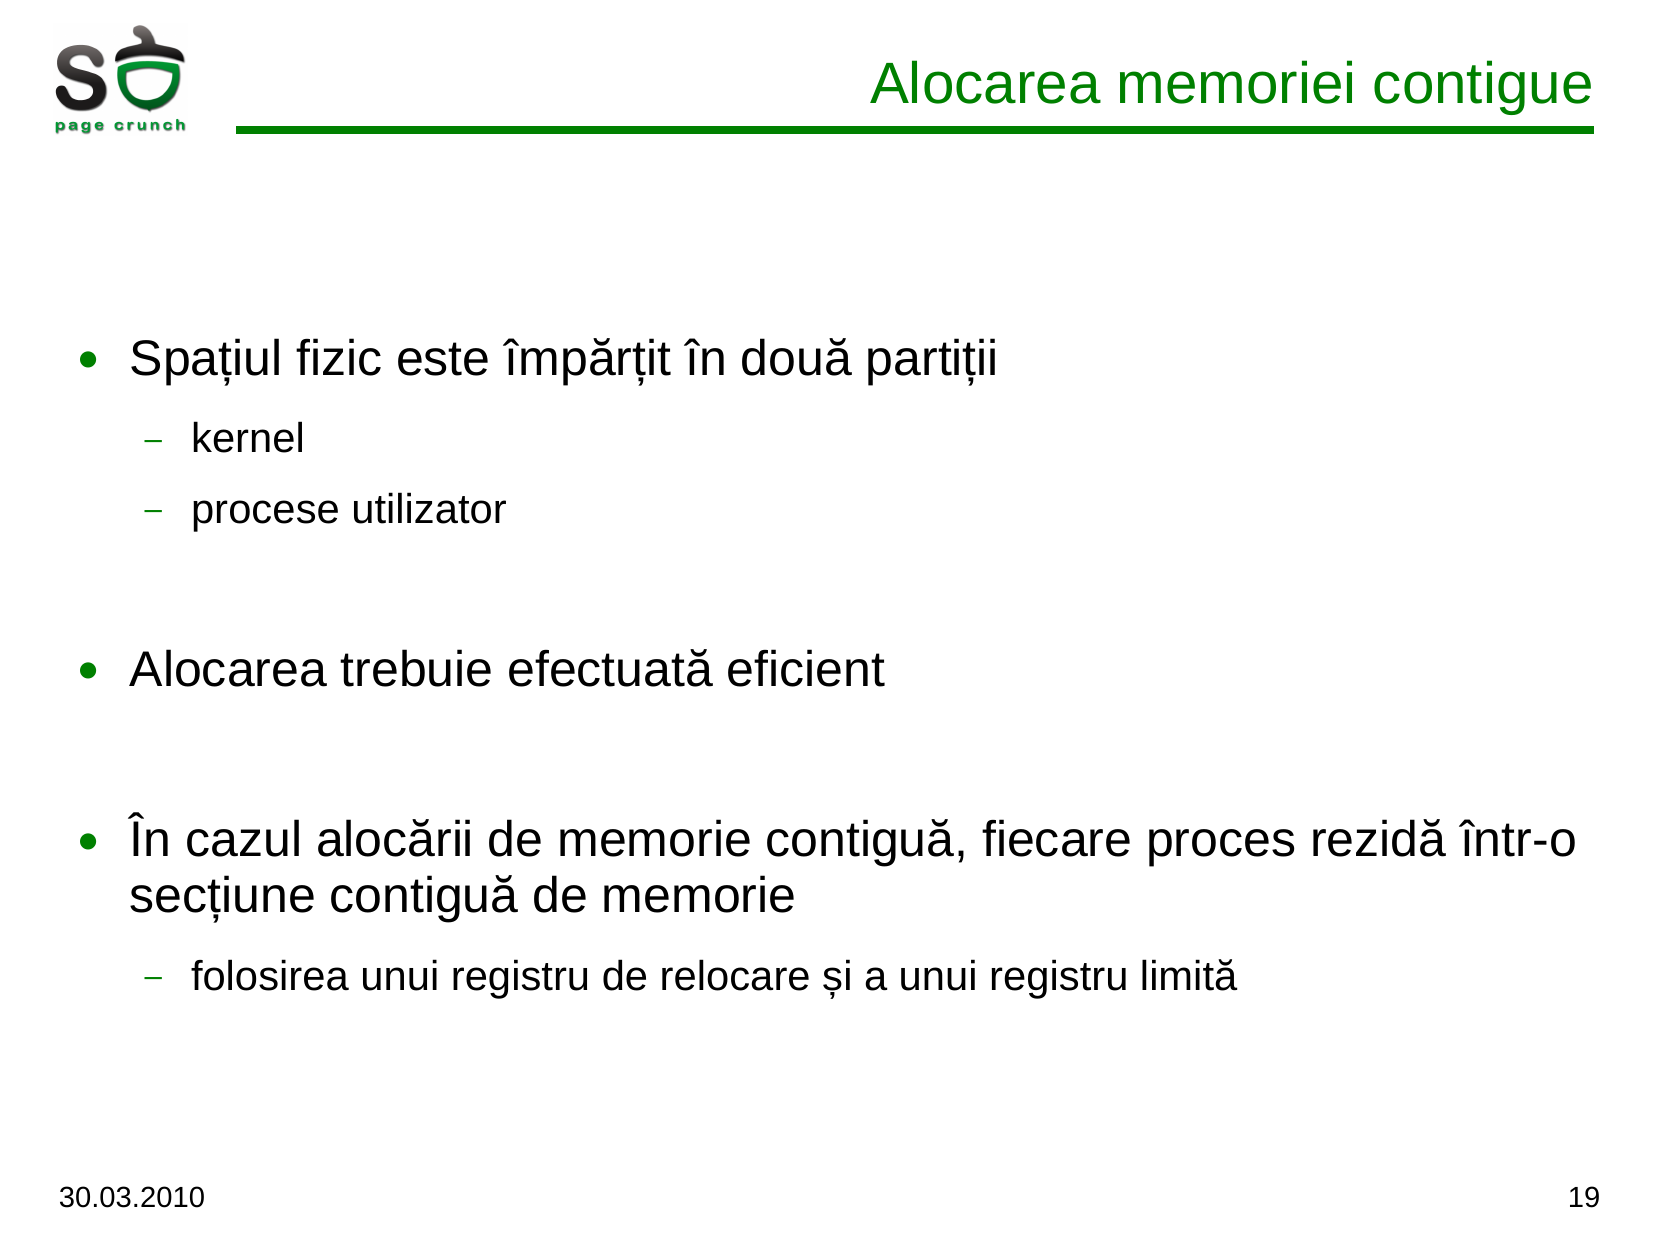

# Alocarea memoriei contigue
Spațiul fizic este împărțit în două partiții
kernel
procese utilizator
Alocarea trebuie efectuată eficient
În cazul alocării de memorie contiguă, fiecare proces rezidă într-o secțiune contiguă de memorie
folosirea unui registru de relocare și a unui registru limită
30.03.2010
19